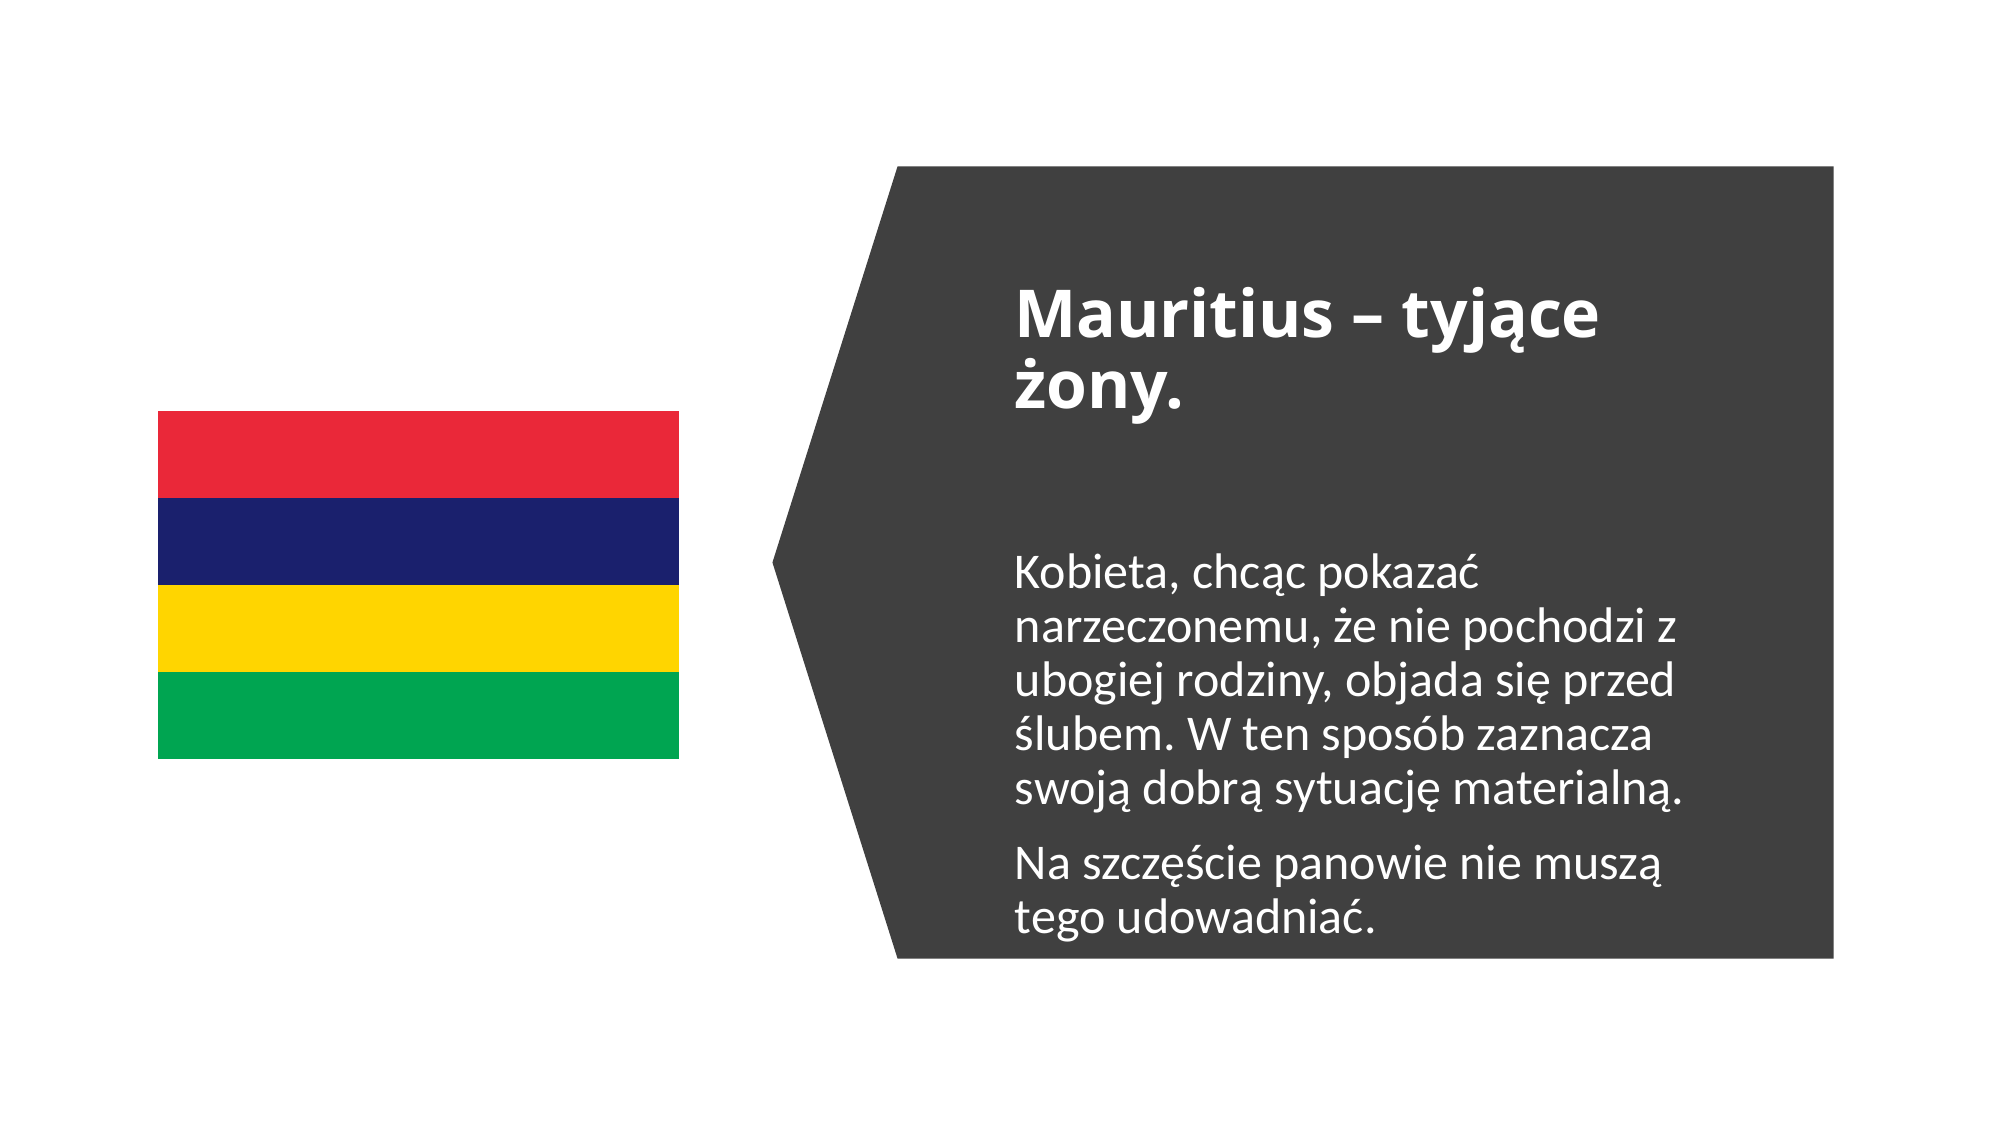

# Mauritius – tyjące żony.
Kobieta, chcąc pokazać narzeczonemu, że nie pochodzi z ubogiej rodziny, objada się przed ślubem. W ten sposób zaznacza swoją dobrą sytuację materialną.
Na szczęście panowie nie muszą tego udowadniać.